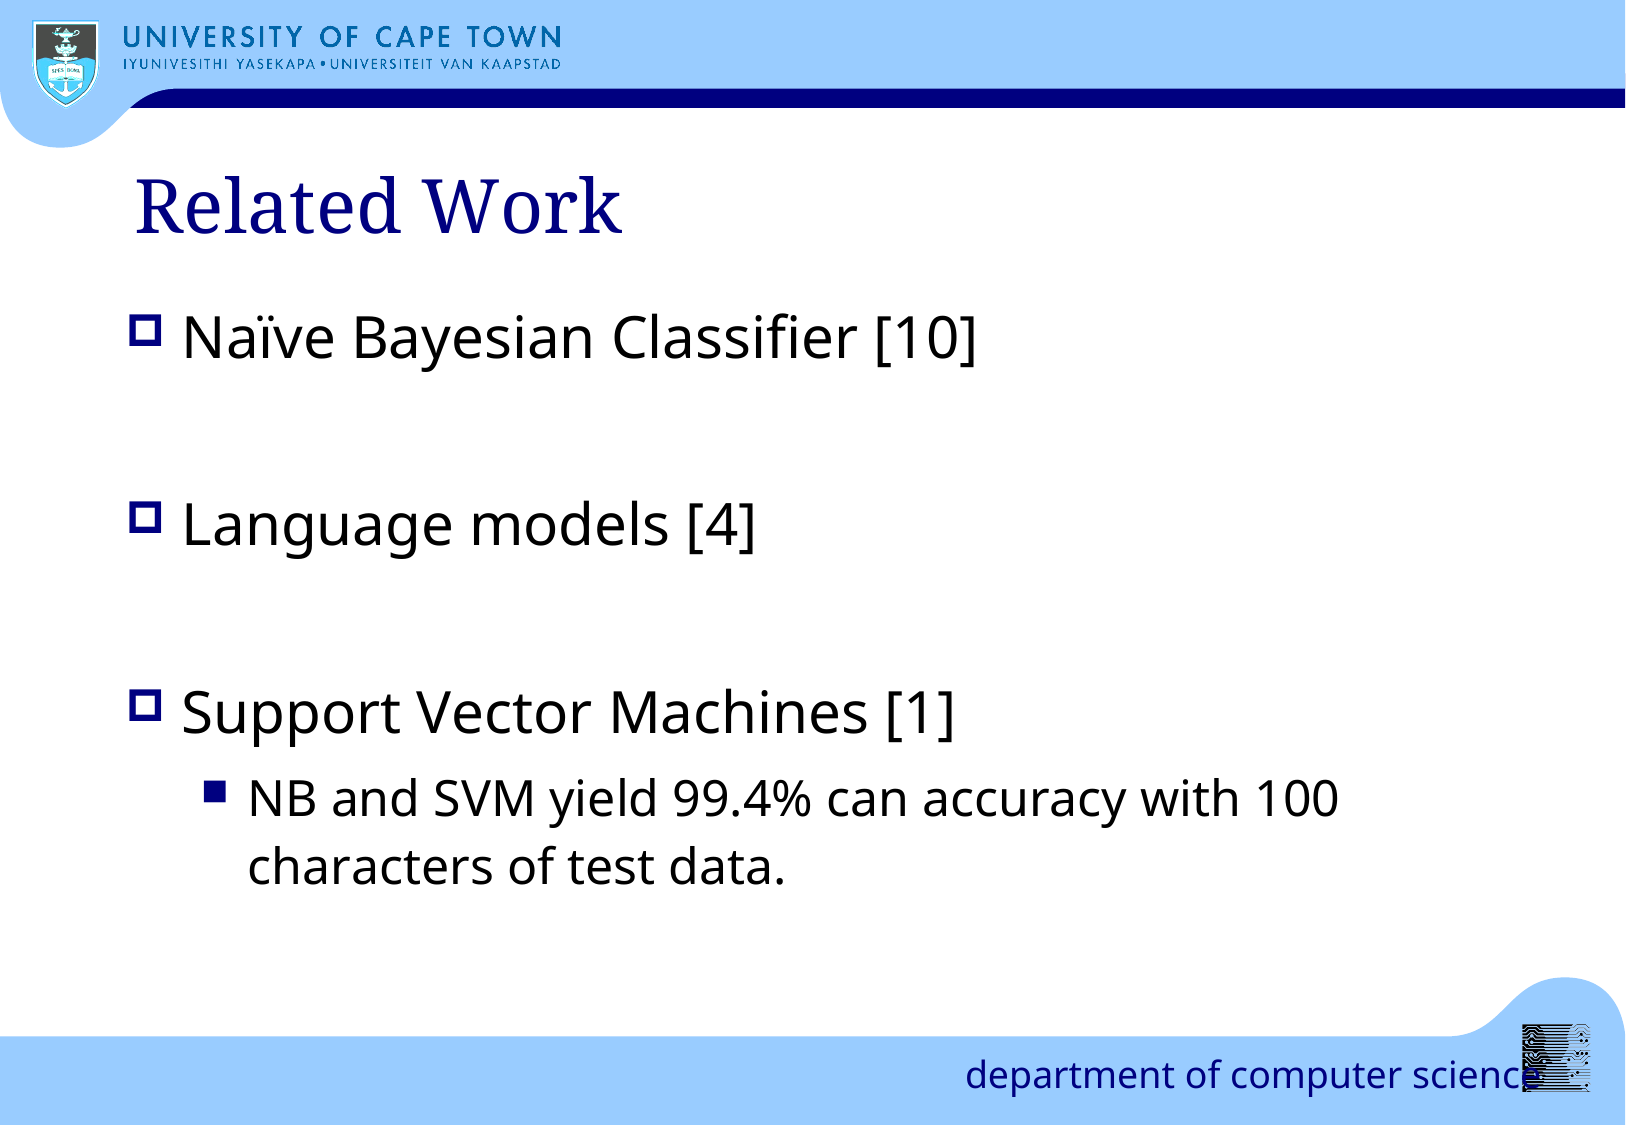

# Related Work
Naïve Bayesian Classifier [10]
Language models [4]
Support Vector Machines [1]
NB and SVM yield 99.4% can accuracy with 100 characters of test data.